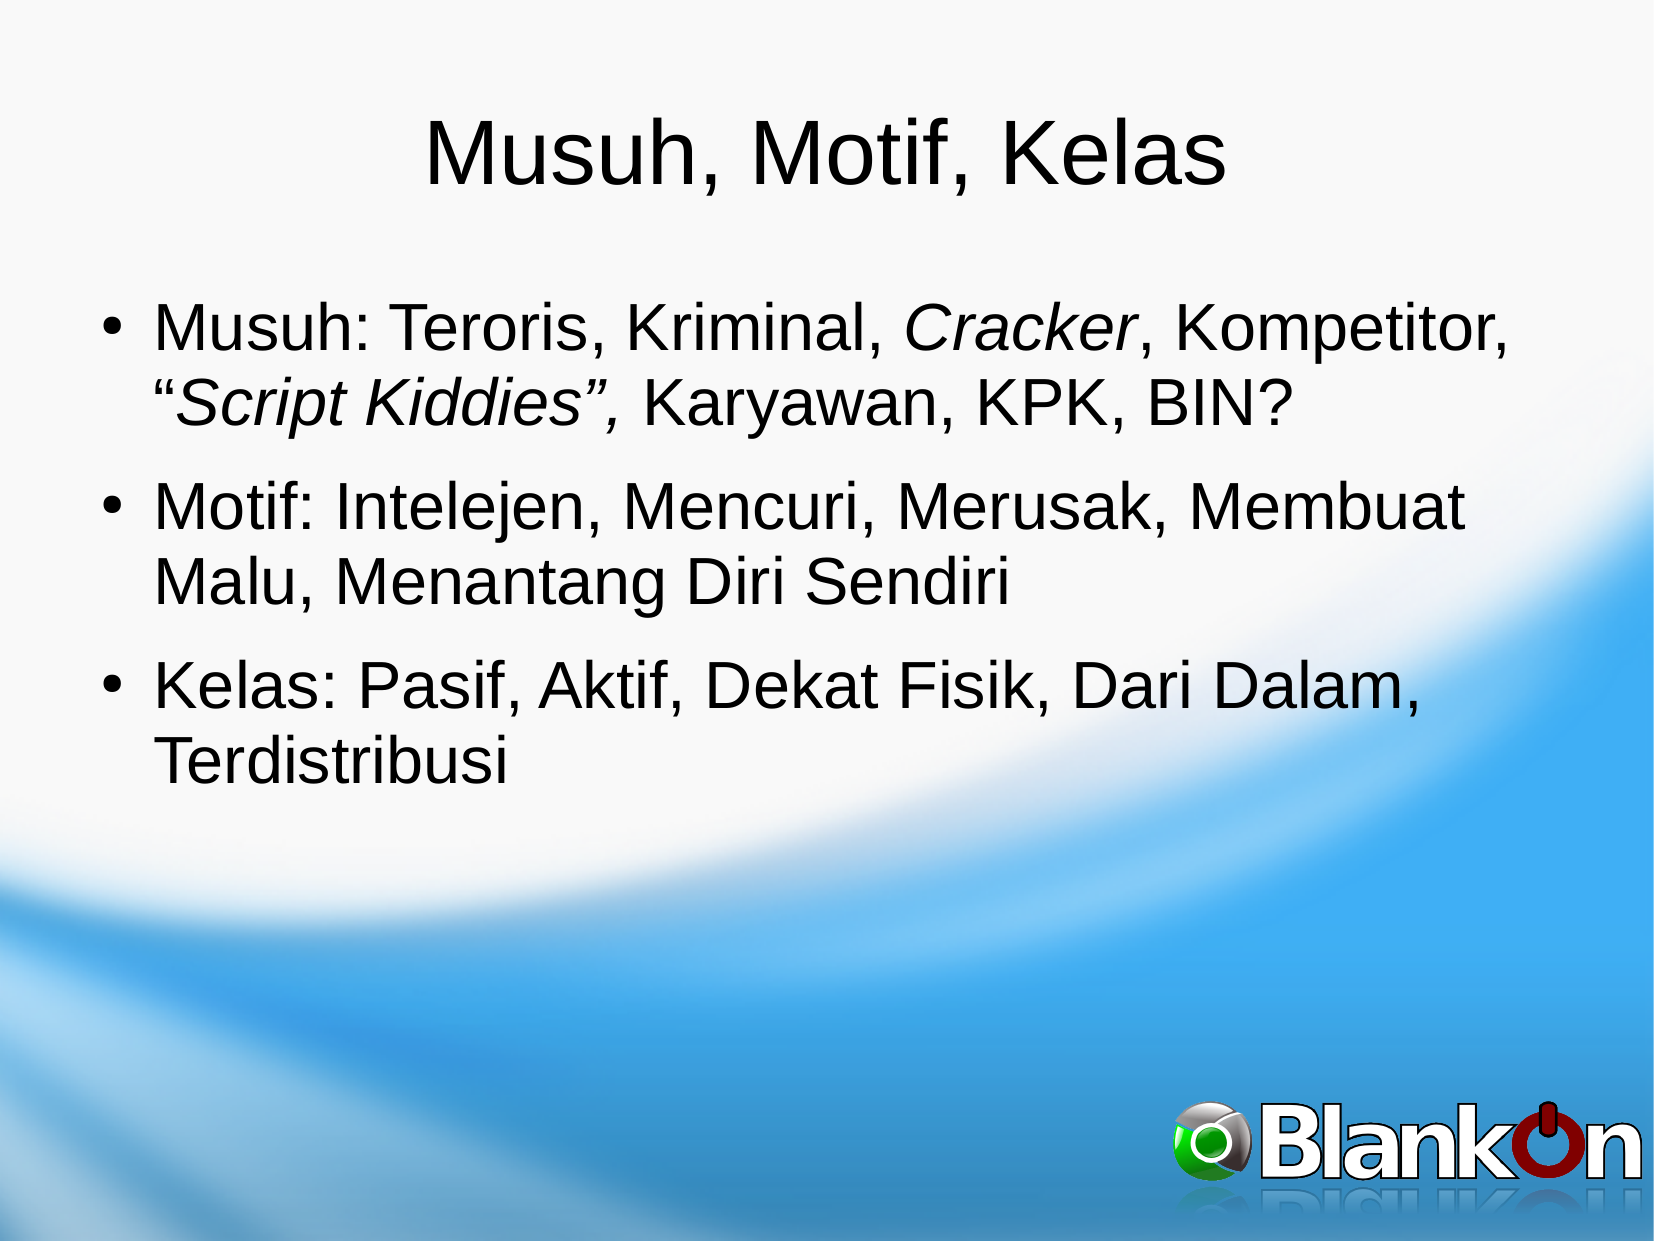

# Musuh, Motif, Kelas
Musuh: Teroris, Kriminal, Cracker, Kompetitor, “Script Kiddies”, Karyawan, KPK, BIN?
Motif: Intelejen, Mencuri, Merusak, Membuat Malu, Menantang Diri Sendiri
Kelas: Pasif, Aktif, Dekat Fisik, Dari Dalam, Terdistribusi